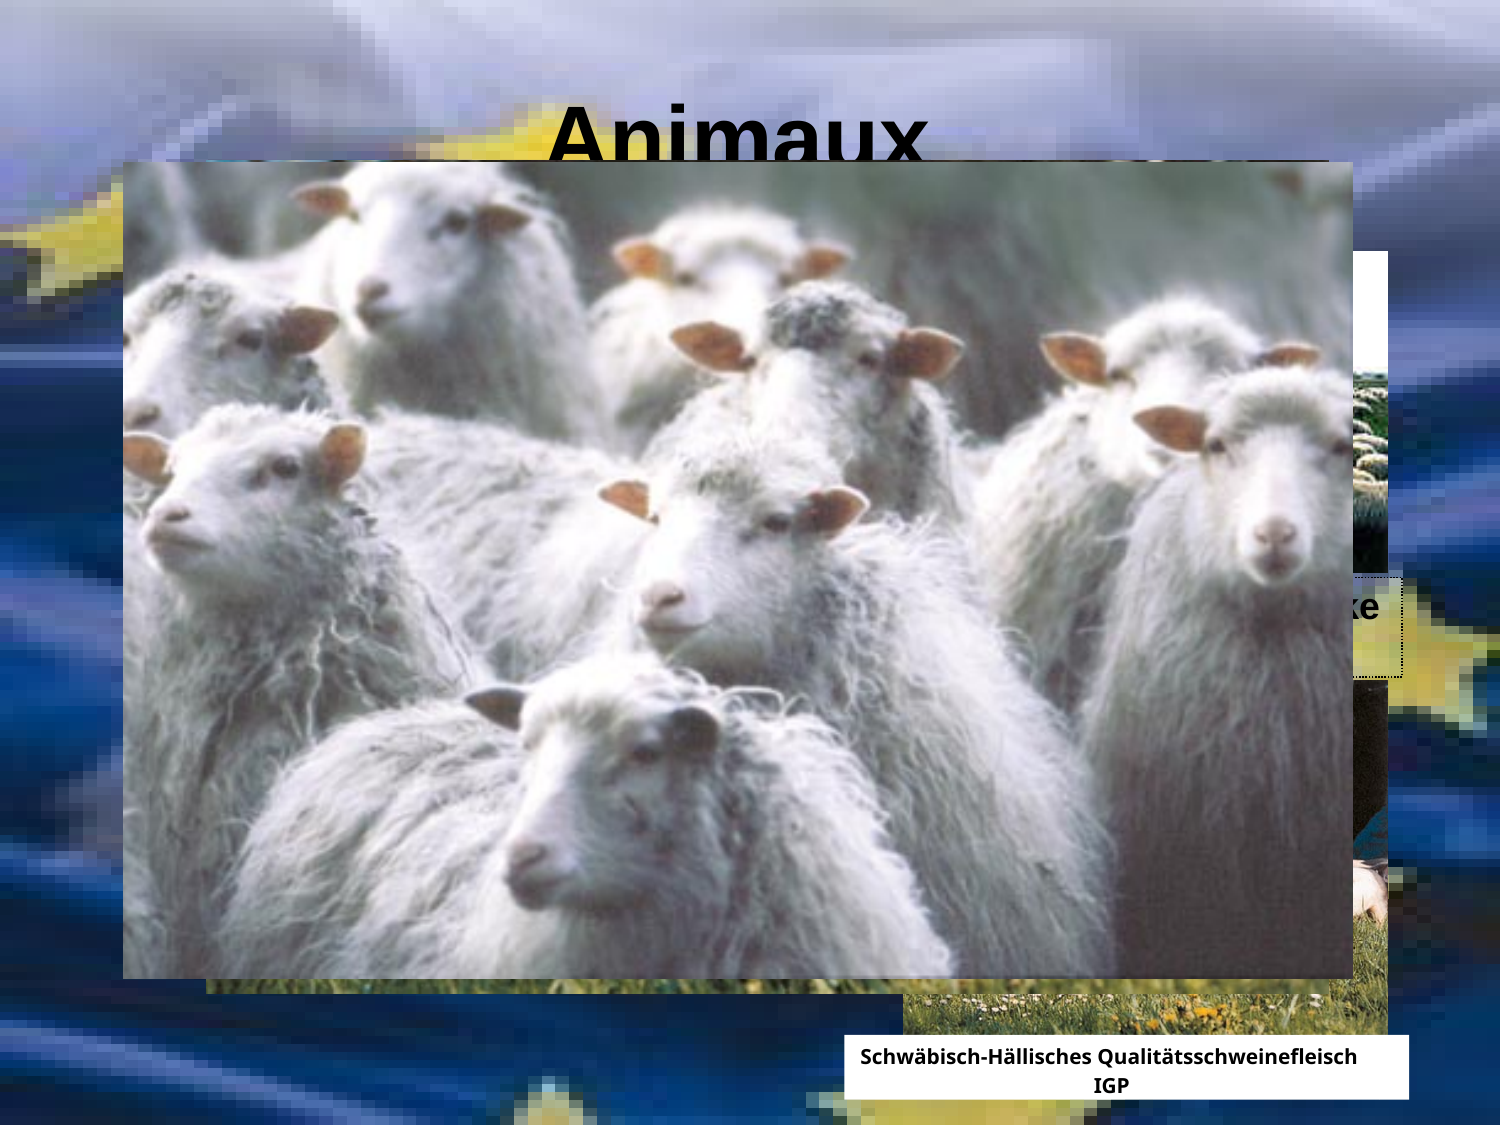

# Animaux
Élevage :  porcs, boeufs, moutons, poulets, canards, oies.
Gibier :  chevreuils, sangliers,  lièvres, cerfs, faisans, perdreaux.
Diepholzer Moorschnucke
AOP
Schwäbisch-Hällisches Qualitätsschweinefleisch IGP